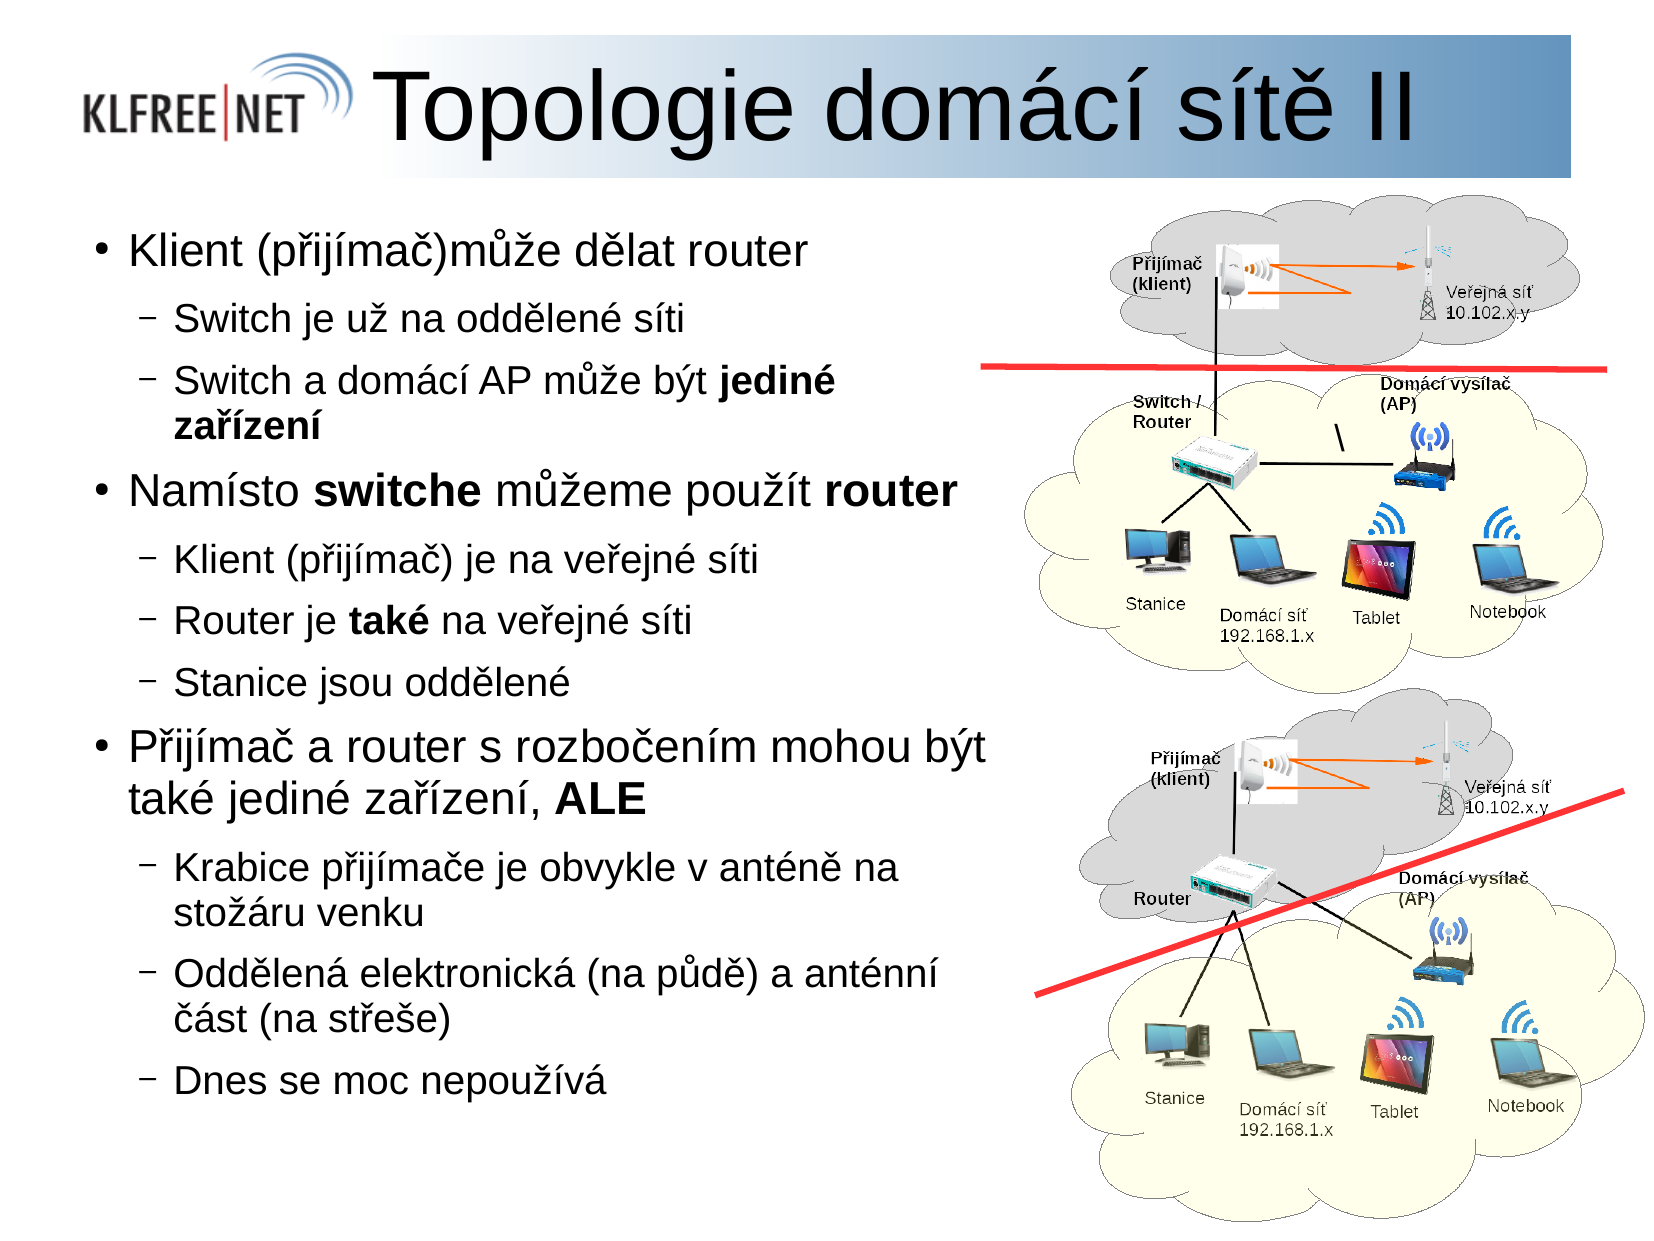

# Topologie domácí sítě II
Klient (přijímač)může dělat router
Switch je už na oddělené síti
Switch a domácí AP může být jediné
zařízení
Namísto switche můžeme použít router
Klient (přijímač) je na veřejné síti
Router je také na veřejné síti
Stanice jsou oddělené
Přijímač a router s rozbočením mohou být také jediné zařízení, ALE
Krabice přijímače je obvykle v anténě na stožáru venku
Oddělená elektronická (na půdě) a anténní část (na střeše)
Dnes se moc nepoužívá